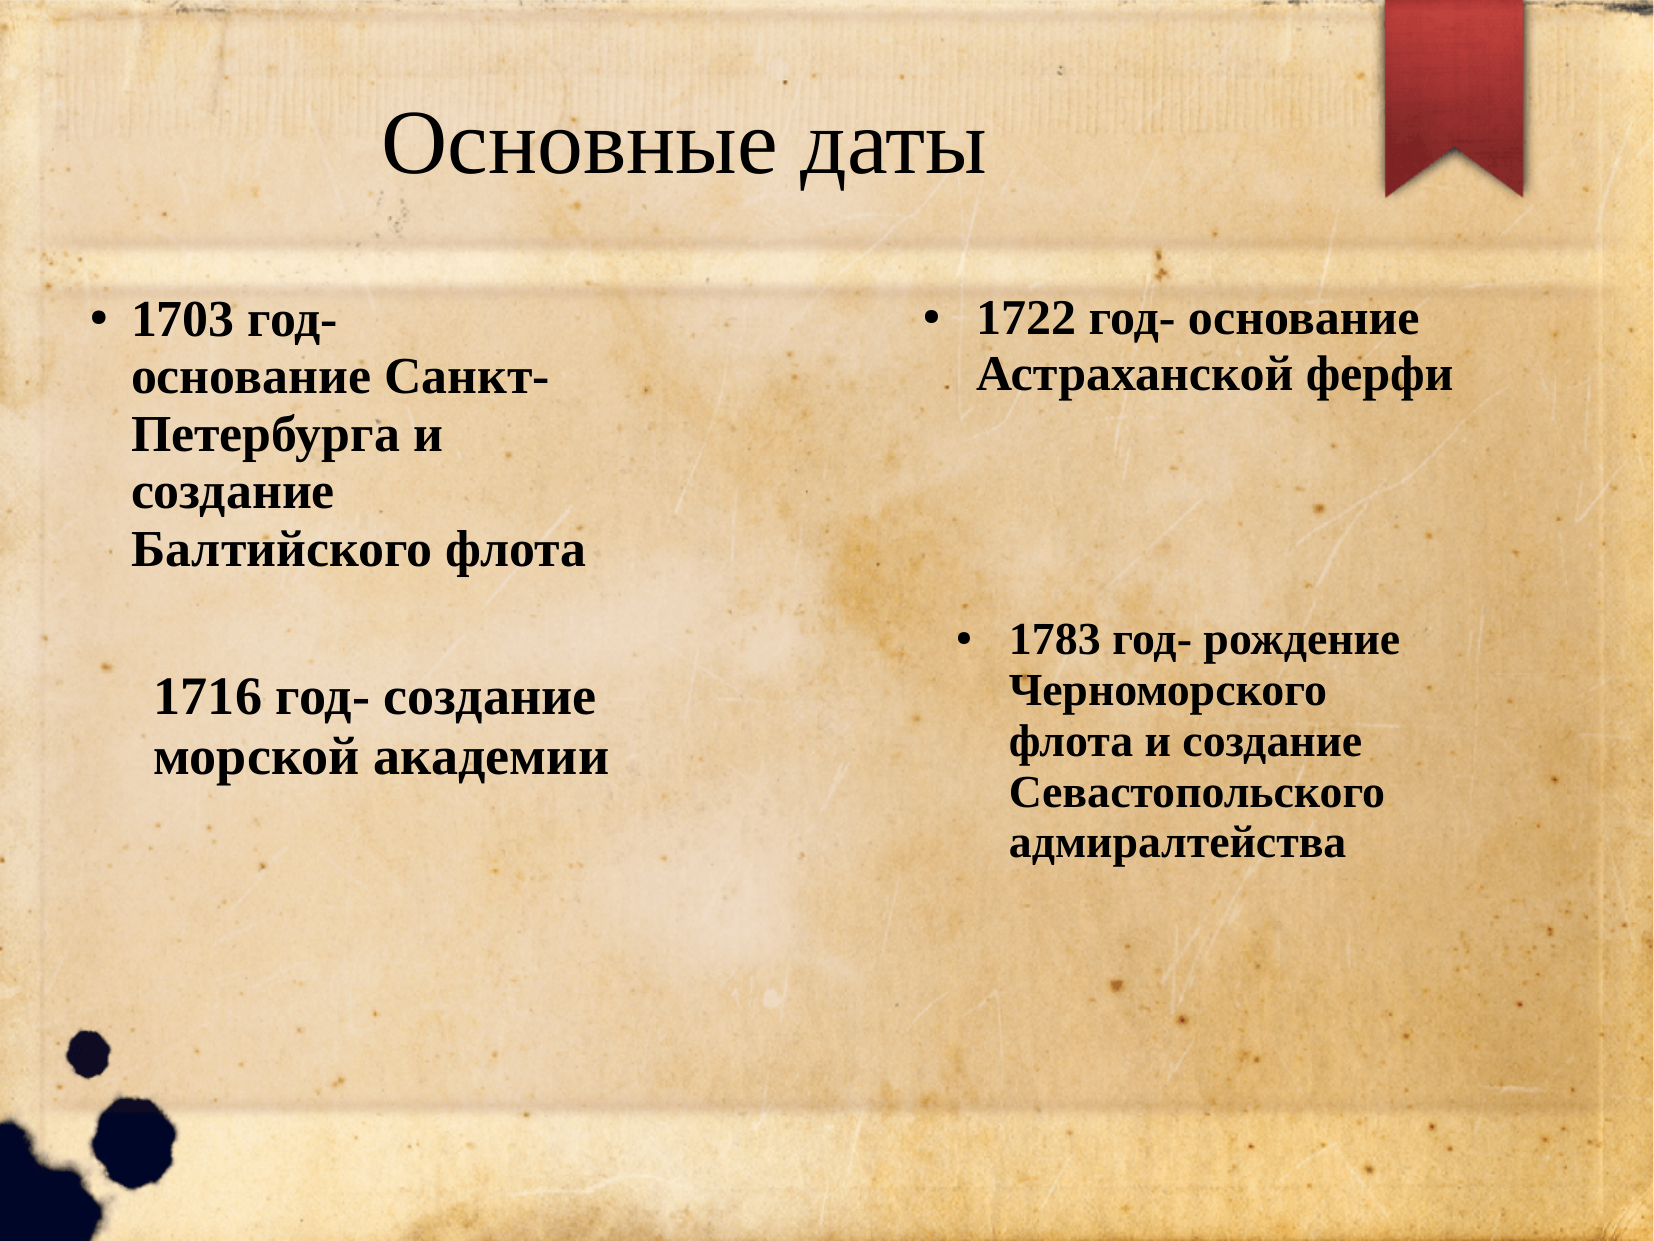

# Основные даты
1703 год- основание Санкт- Петербурга и создание Балтийского флота
1722 год- основание Астраханской ферфи
1783 год- рождение Черноморского флота и создание Севастопольского адмиралтейства
1716 год- создание морской академии